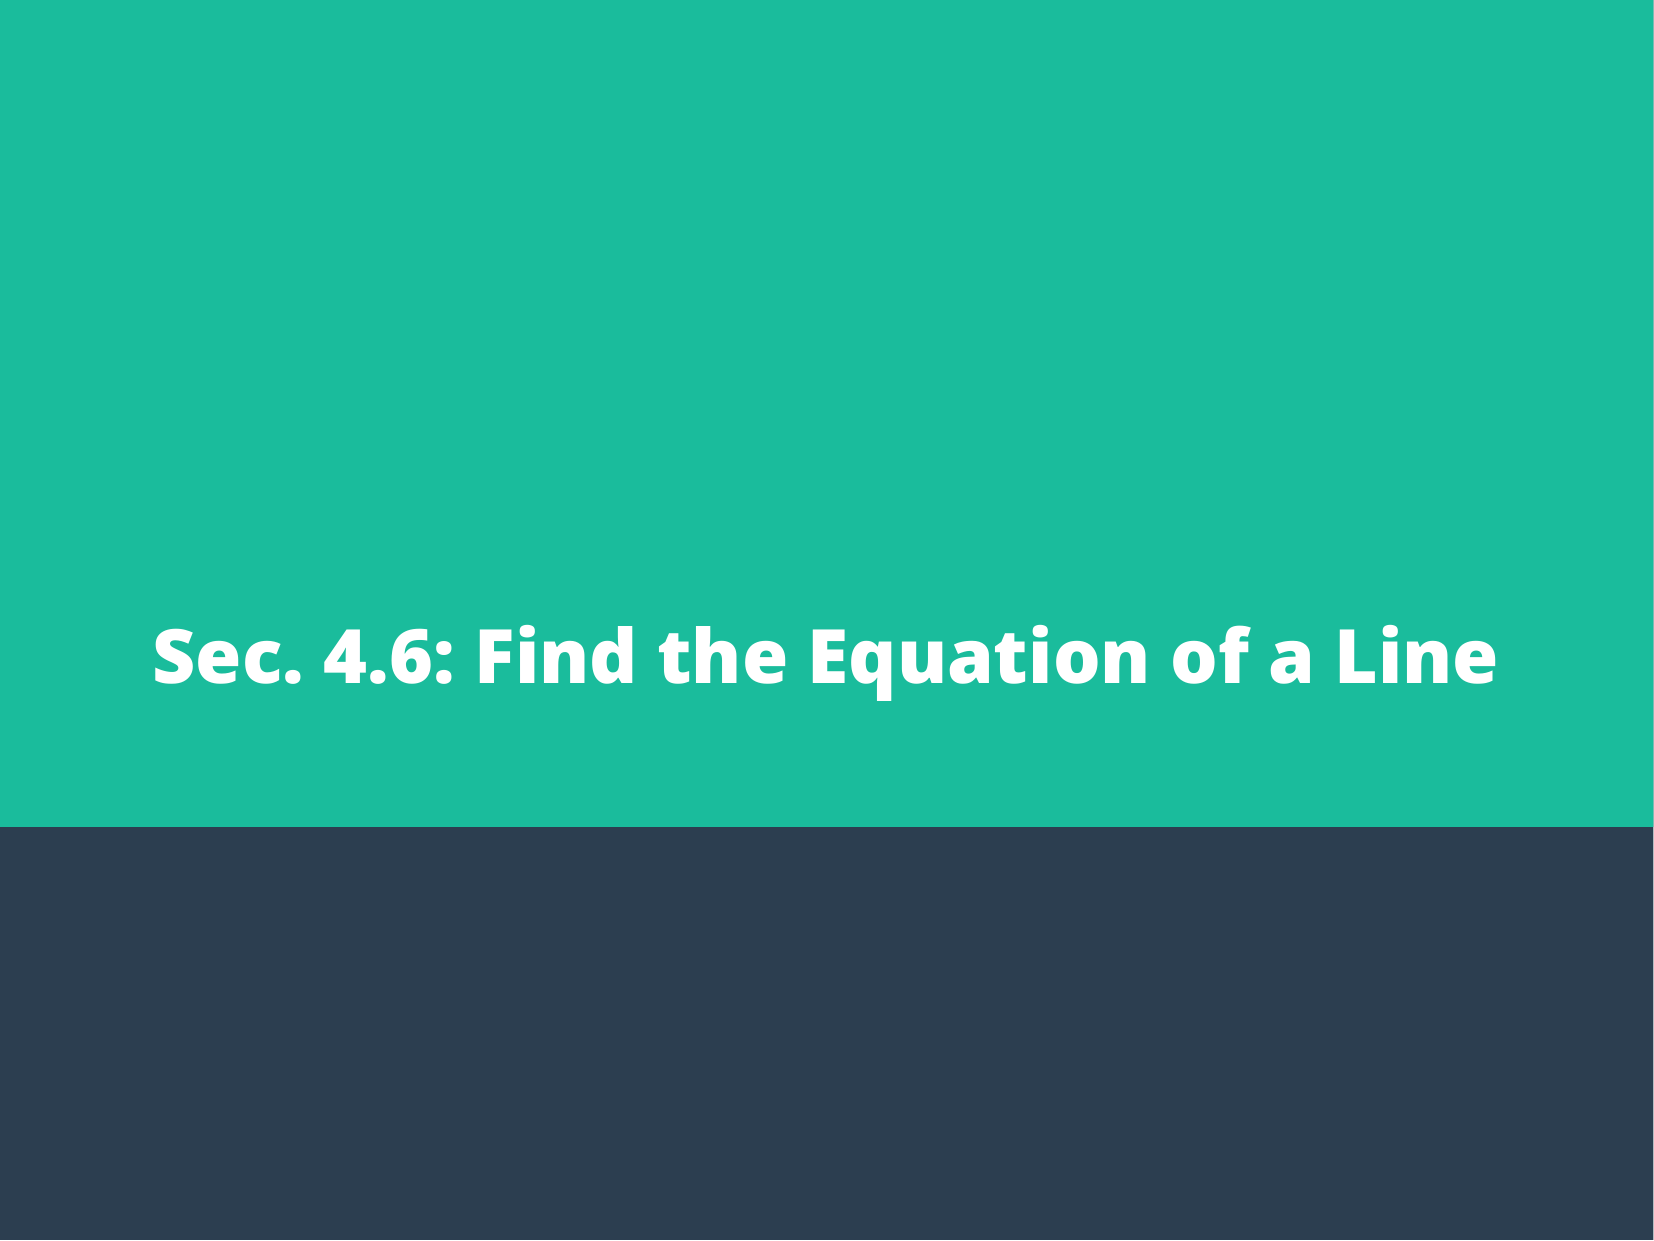

# Sec. 4.6: Find the Equation of a Line